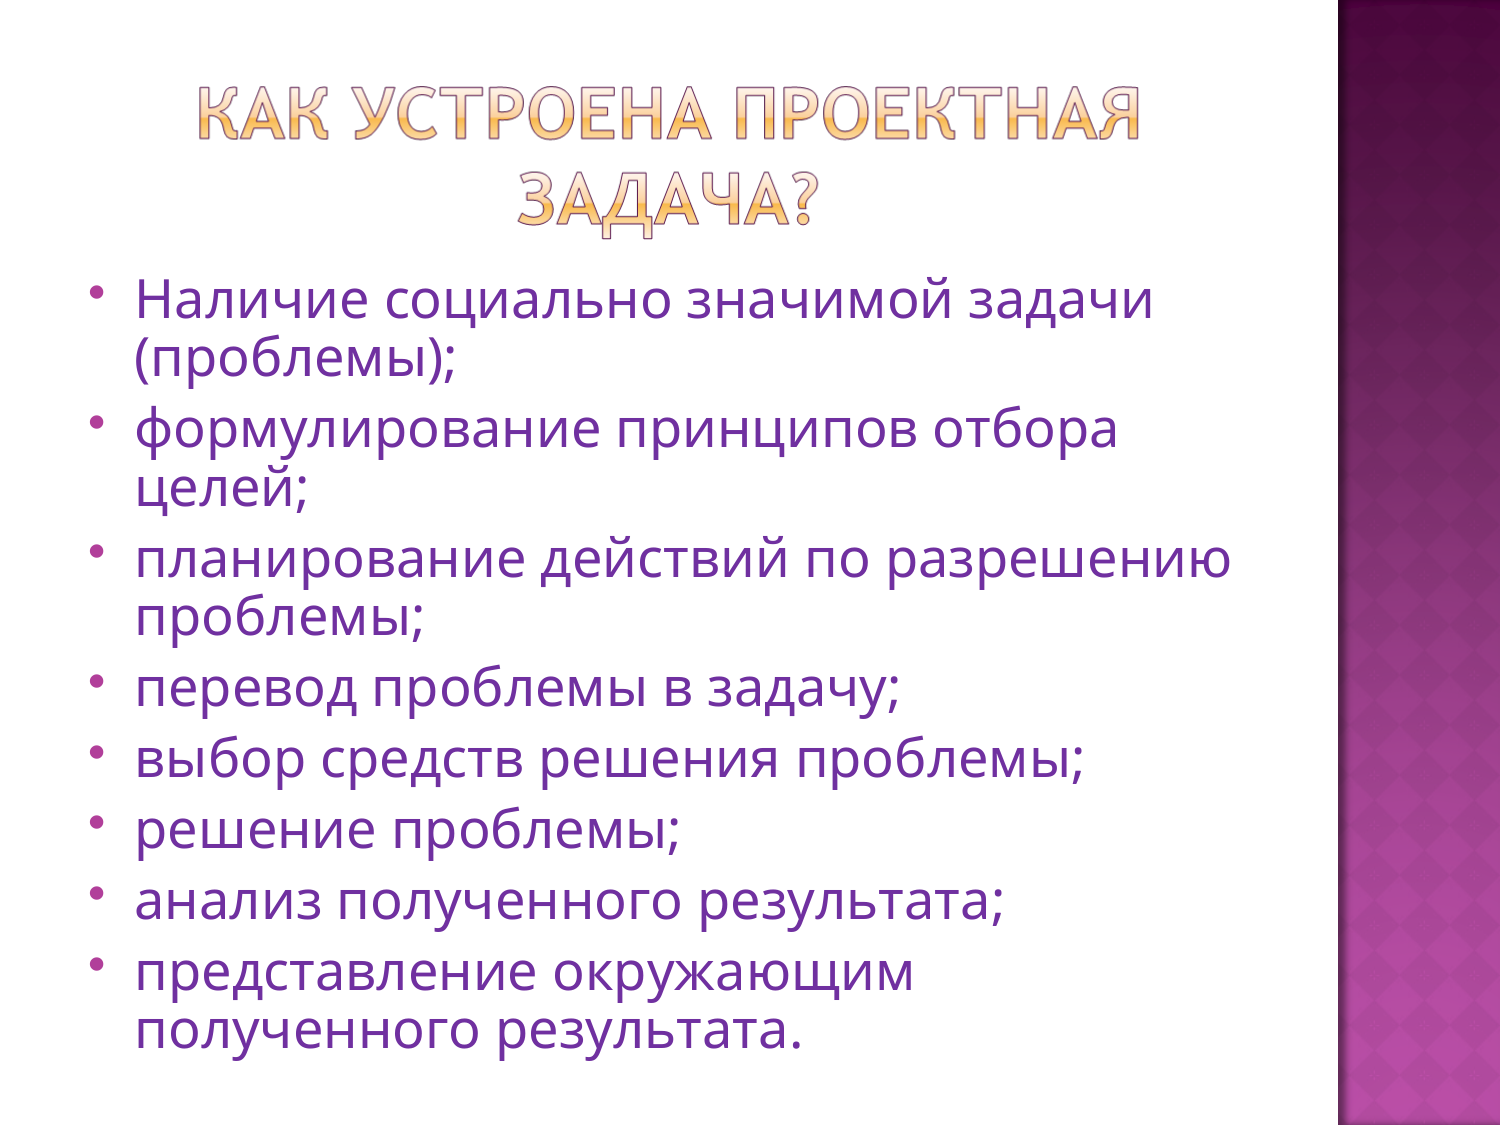

Наличие социально значимой задачи (проблемы);
формулирование принципов отбора целей;
планирование действий по разрешению проблемы;
перевод проблемы в задачу;
выбор средств решения проблемы;
решение проблемы;
анализ полученного результата;
представление окружающим полученного результата.